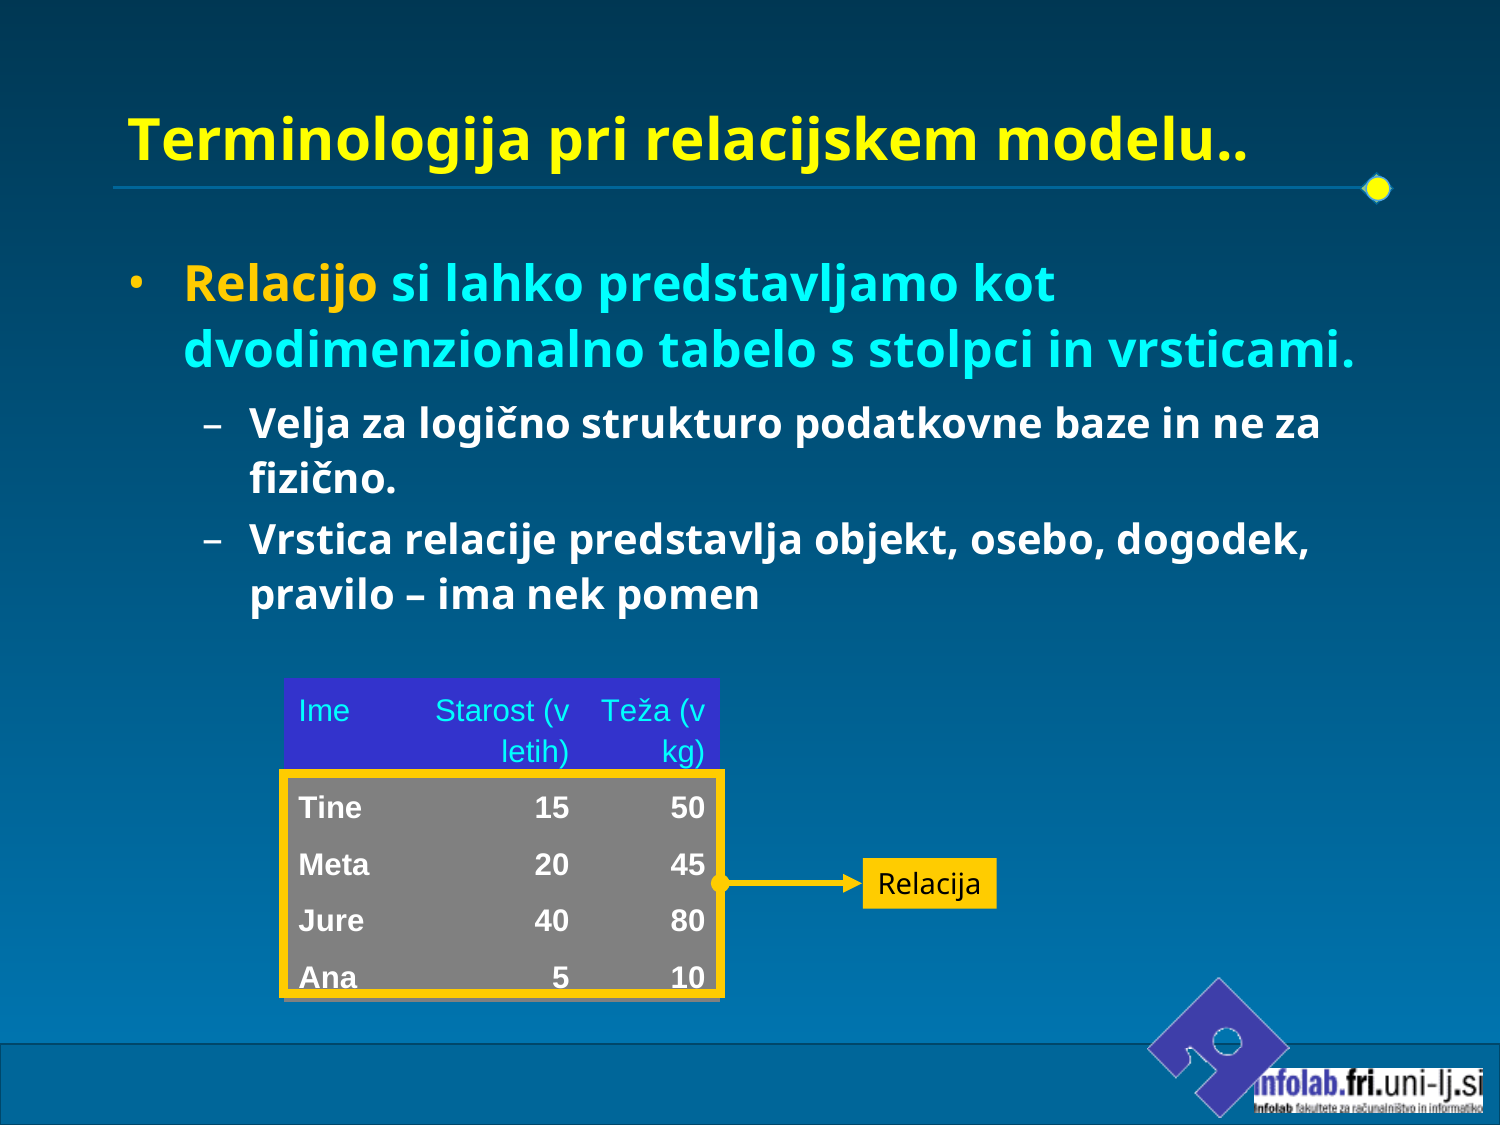

# Terminologija pri relacijskem modelu..
Relacijo si lahko predstavljamo kot dvodimenzionalno tabelo s stolpci in vrsticami.
Velja za logično strukturo podatkovne baze in ne za fizično.
Vrstica relacije predstavlja objekt, osebo, dogodek, pravilo – ima nek pomen
| Ime | Starost (v letih) | Teža (v kg) |
| --- | --- | --- |
| Tine | 15 | 50 |
| Meta | 20 | 45 |
| Jure | 40 | 80 |
| Ana | 5 | 10 |
Relacija